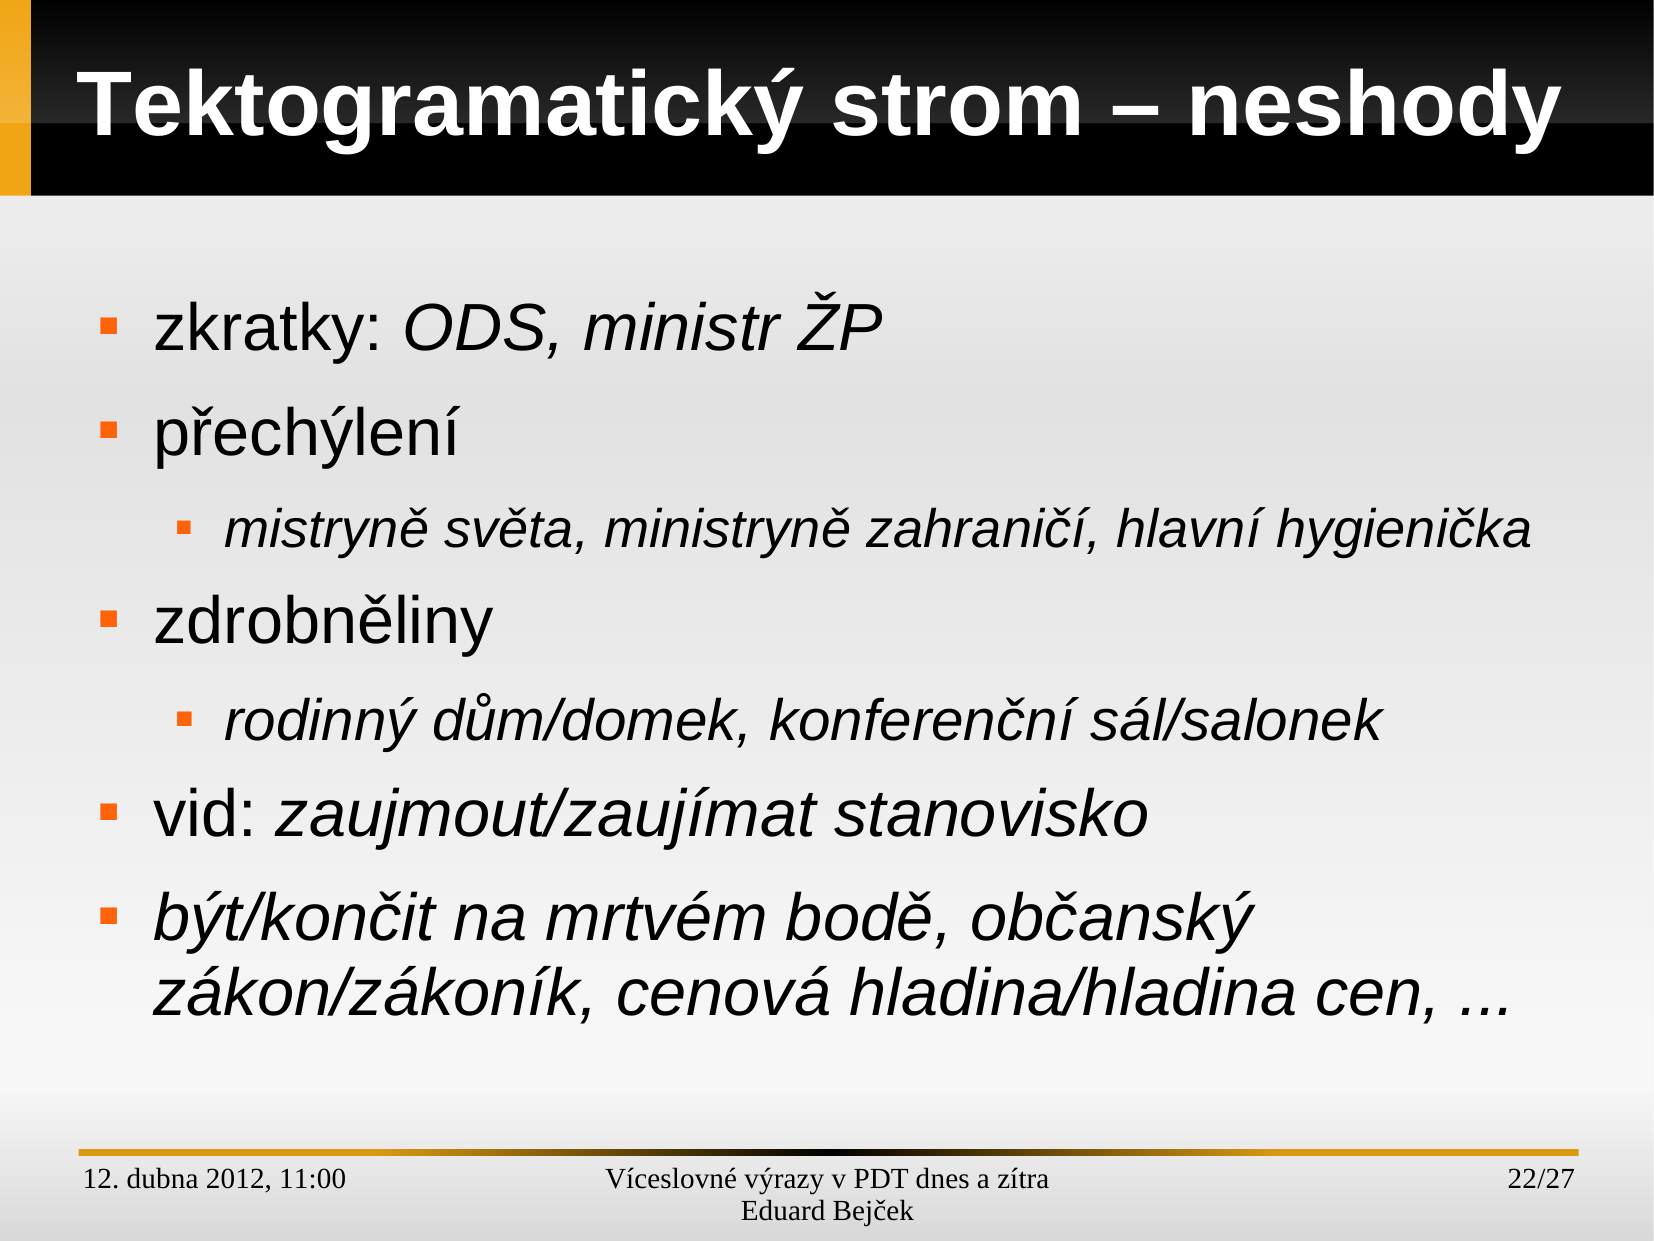

# Tektogramatický strom – neshody
zkratky: ODS, ministr ŽP
přechýlení
mistryně světa, ministryně zahraničí, hlavní hygienička
zdrobněliny
rodinný dům/domek, konferenční sál/salonek
vid: zaujmout/zaujímat stanovisko
být/končit na mrtvém bodě, občanský zákon/zákoník, cenová hladina/hladina cen, ...
12. dubna 2012, 11:00
Víceslovné výrazy v PDT dnes a zítra
22